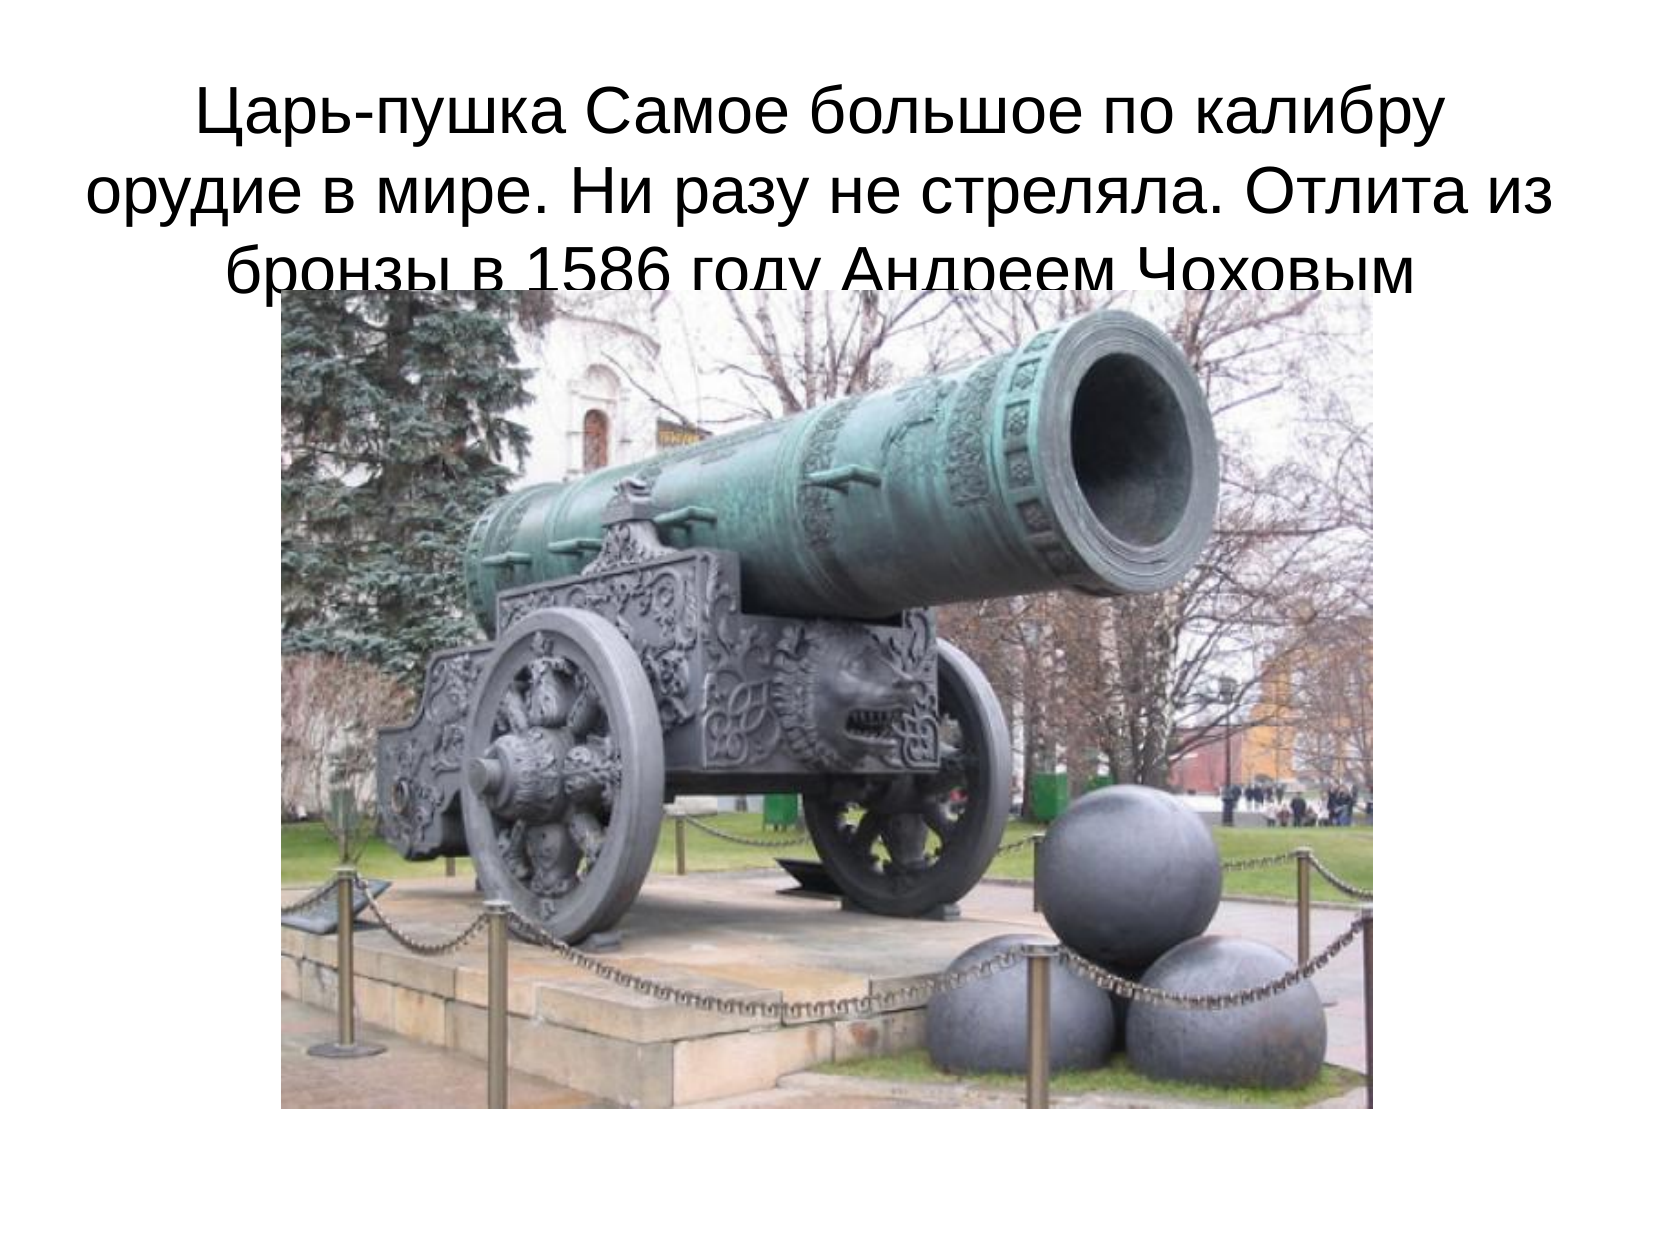

# Царь-пушка Самое большое по калибру орудие в мире. Ни разу не стреляла. Отлита из бронзы в 1586 году Андреем Чoховым